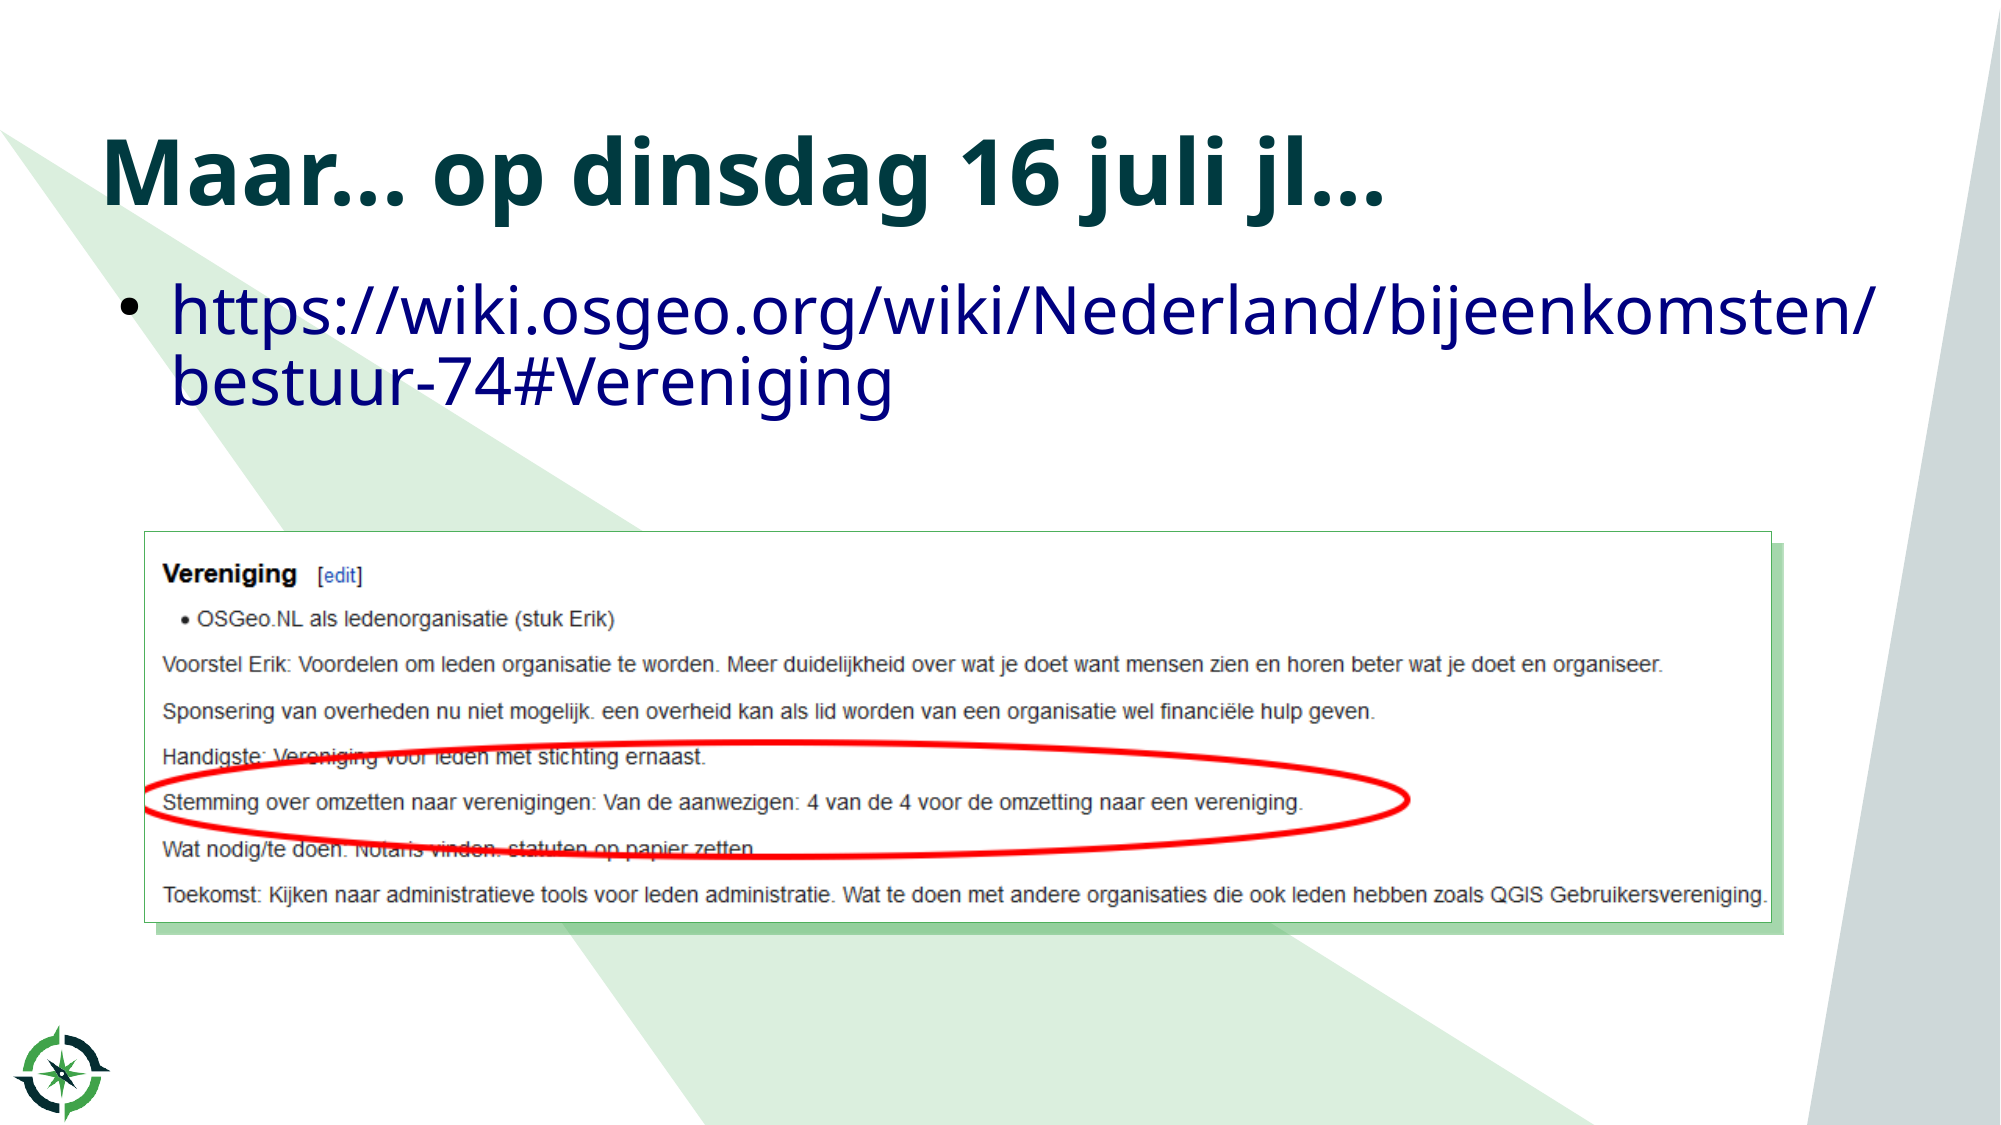

# Maar... op dinsdag 16 juli jl...
https://wiki.osgeo.org/wiki/Nederland/bijeenkomsten/bestuur-74#Vereniging